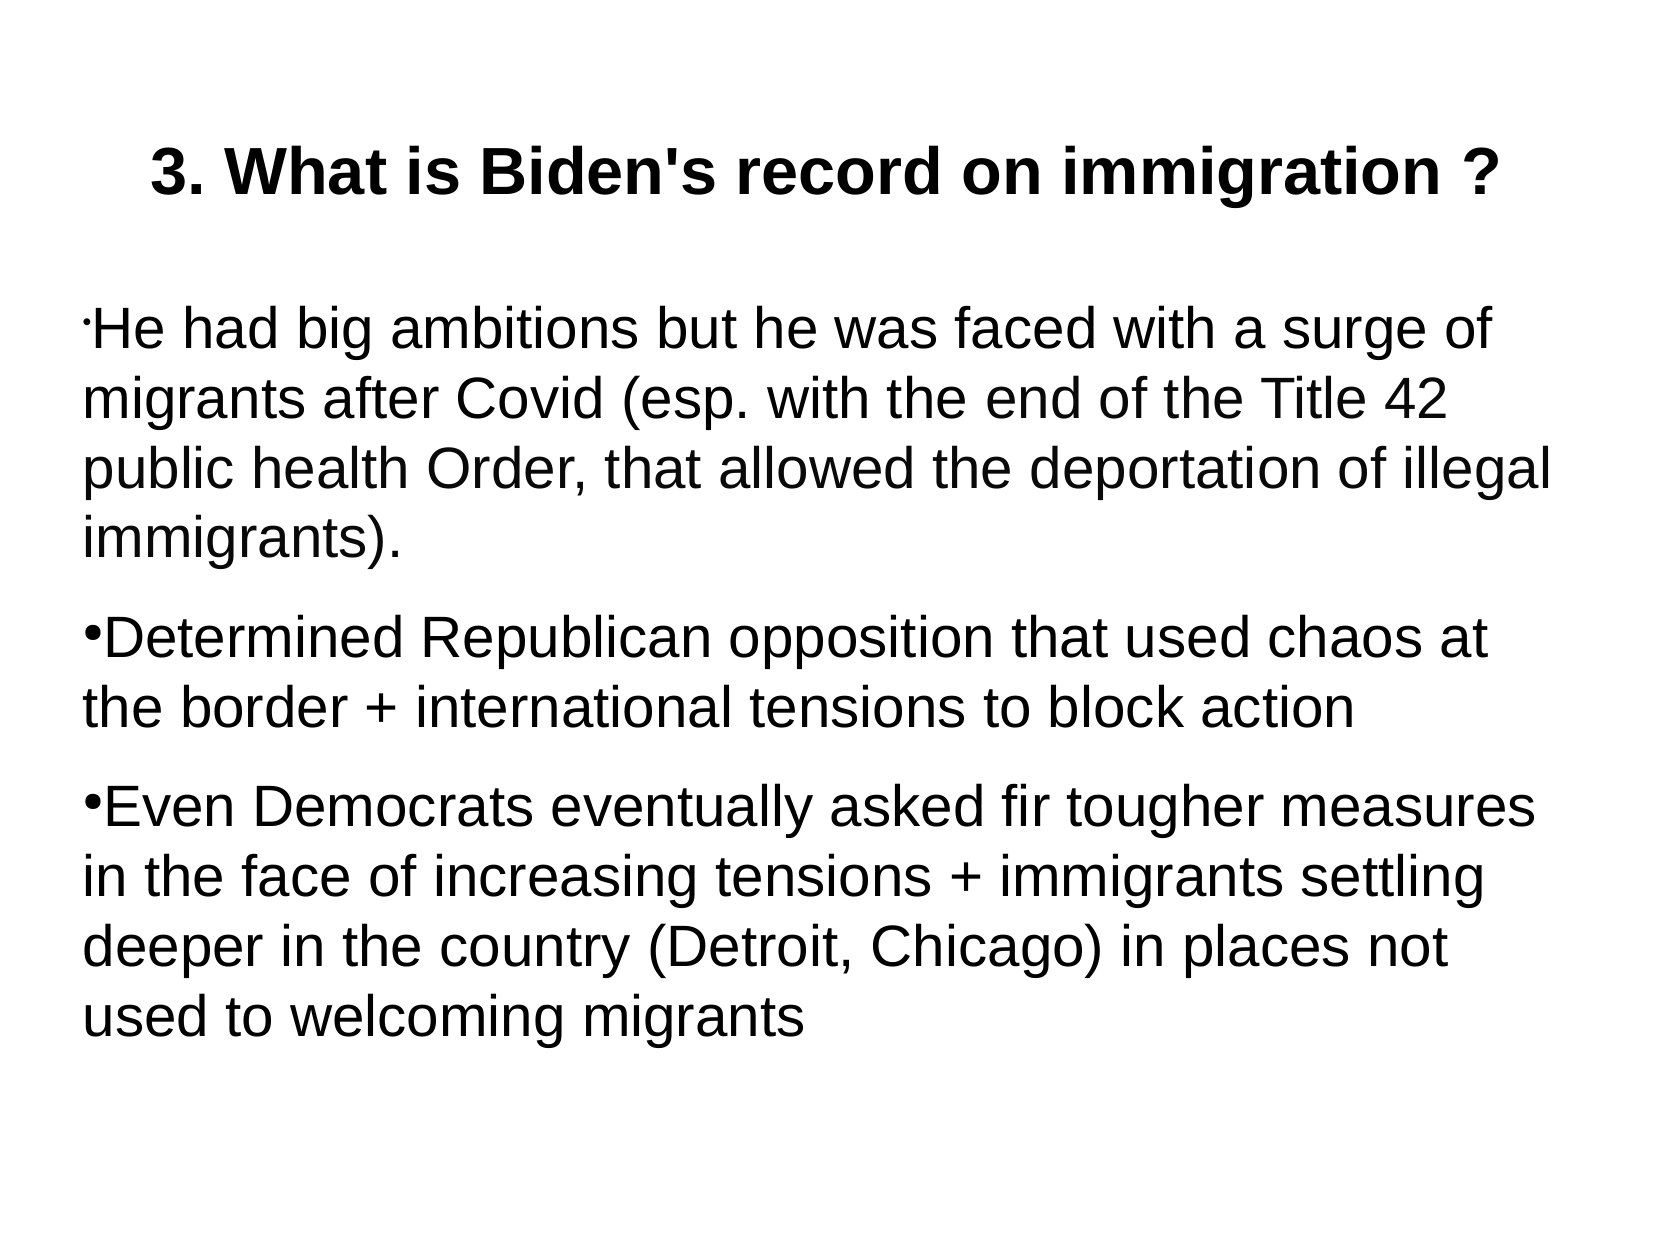

# 3. What is Biden's record on immigration ?
He had big ambitions but he was faced with a surge of migrants after Covid (esp. with the end of the Title 42 public health Order, that allowed the deportation of illegal immigrants).
Determined Republican opposition that used chaos at the border + international tensions to block action
Even Democrats eventually asked fir tougher measures in the face of increasing tensions + immigrants settling deeper in the country (Detroit, Chicago) in places not used to welcoming migrants